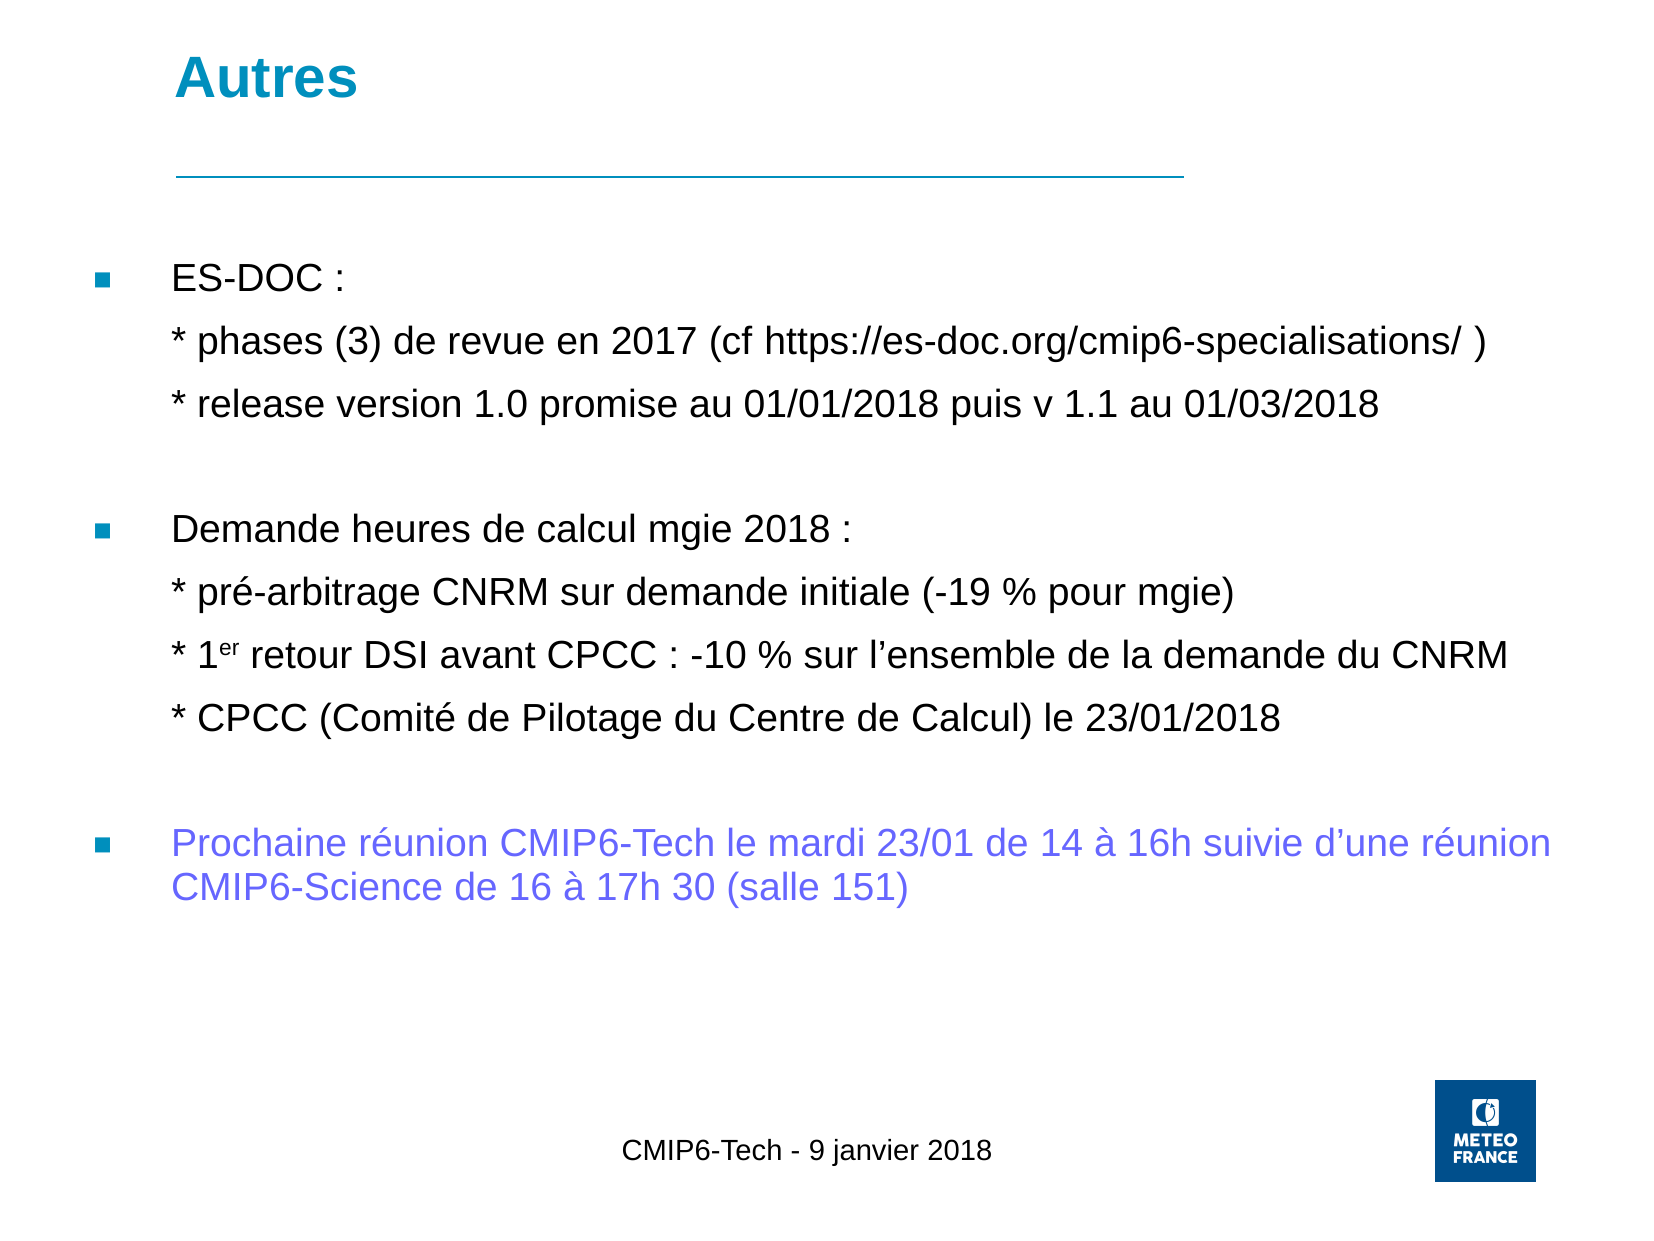

# Autres
ES-DOC :
* phases (3) de revue en 2017 (cf https://es-doc.org/cmip6-specialisations/ )
* release version 1.0 promise au 01/01/2018 puis v 1.1 au 01/03/2018
Demande heures de calcul mgie 2018 :
* pré-arbitrage CNRM sur demande initiale (-19 % pour mgie)
* 1er retour DSI avant CPCC : -10 % sur l’ensemble de la demande du CNRM
* CPCC (Comité de Pilotage du Centre de Calcul) le 23/01/2018
Prochaine réunion CMIP6-Tech le mardi 23/01 de 14 à 16h suivie d’une réunion CMIP6-Science de 16 à 17h 30 (salle 151)
CMIP6-Tech - 9 janvier 2018